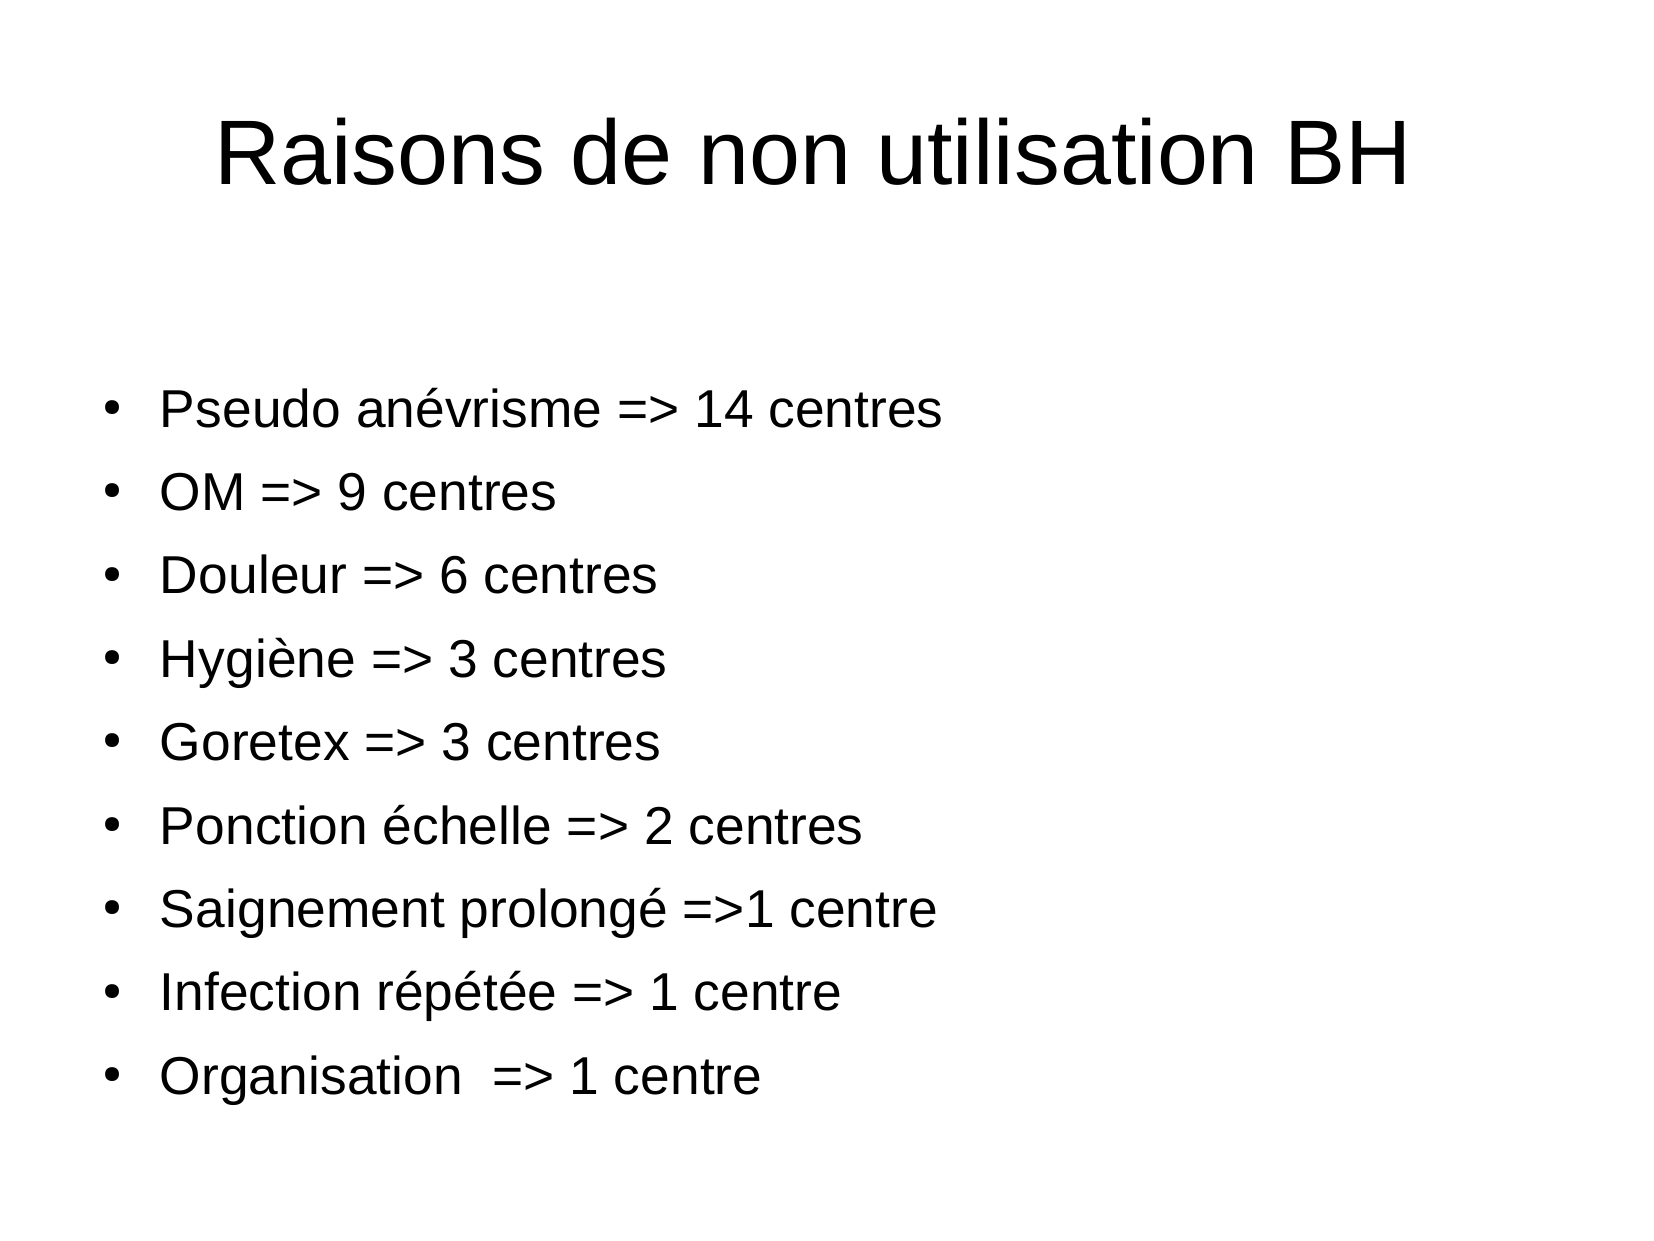

# Raisons de non utilisation BH
 Pseudo anévrisme => 14 centres
 OM => 9 centres
 Douleur => 6 centres
 Hygiène => 3 centres
 Goretex => 3 centres
 Ponction échelle => 2 centres
 Saignement prolongé =>1 centre
 Infection répétée => 1 centre
 Organisation => 1 centre